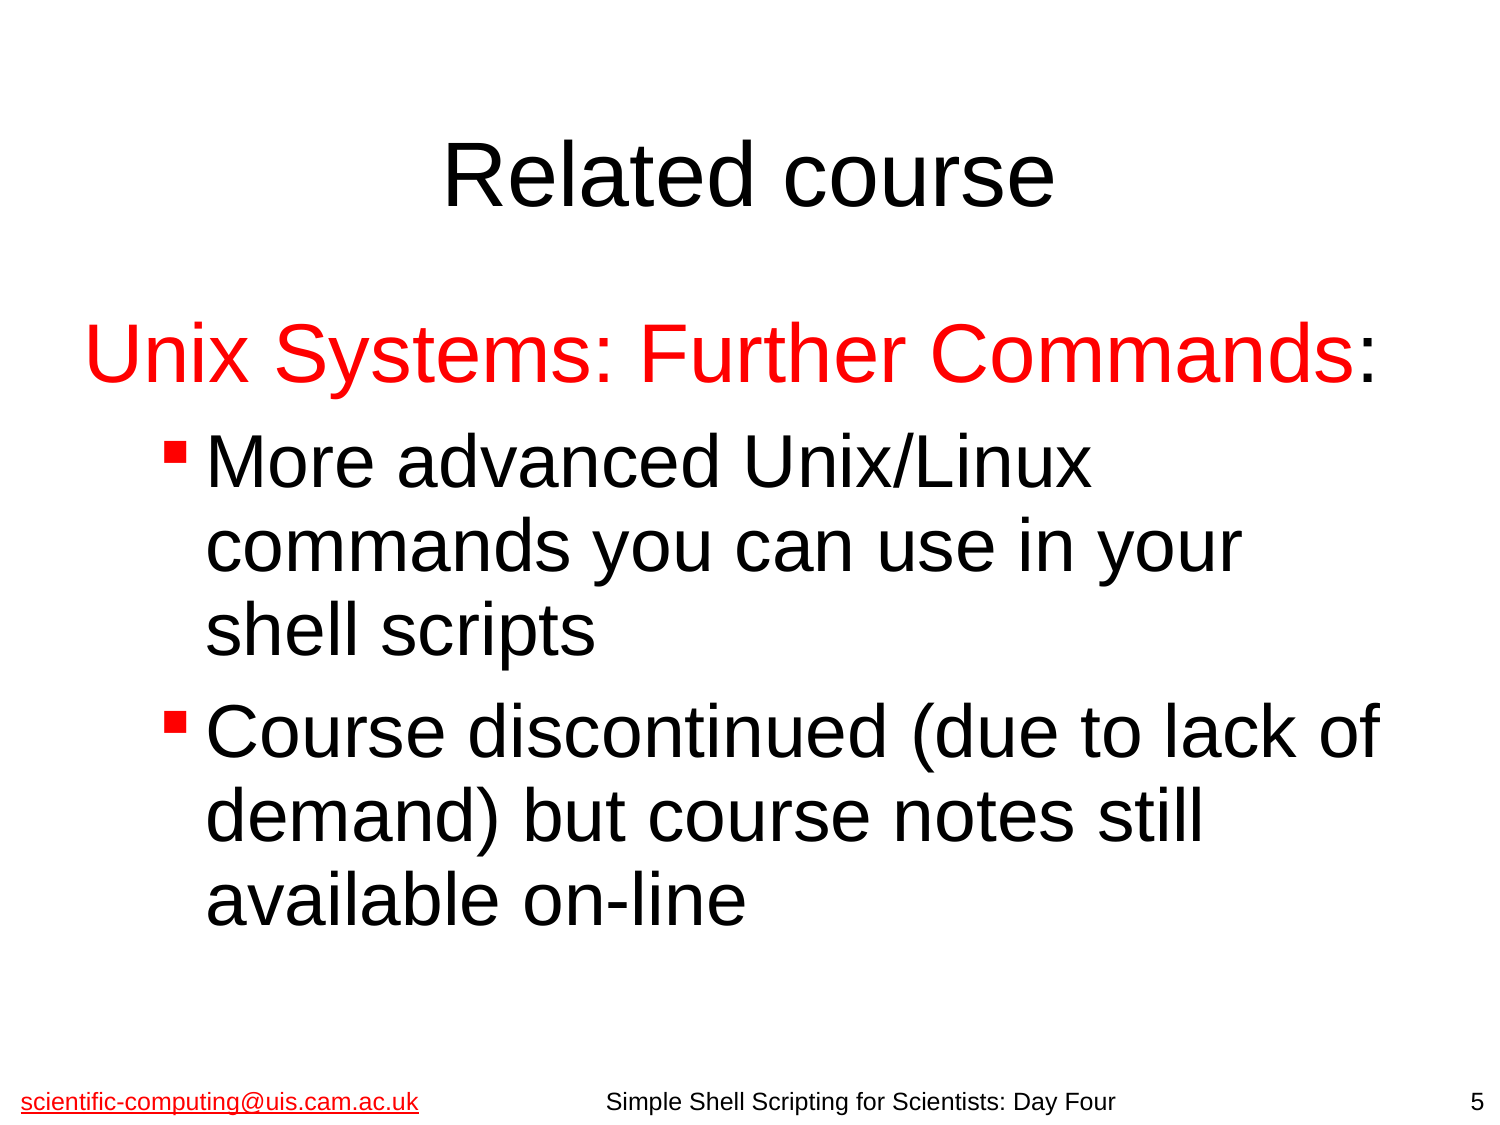

# Related course
Unix Systems: Further Commands:
More advanced Unix/Linux commands you can use in your shell scripts
Course discontinued (due to lack of demand) but course notes still available on-line
escience-support@ucs.cam.ac.uk	Simple Shell Scripting for Scientists: Day Three
5